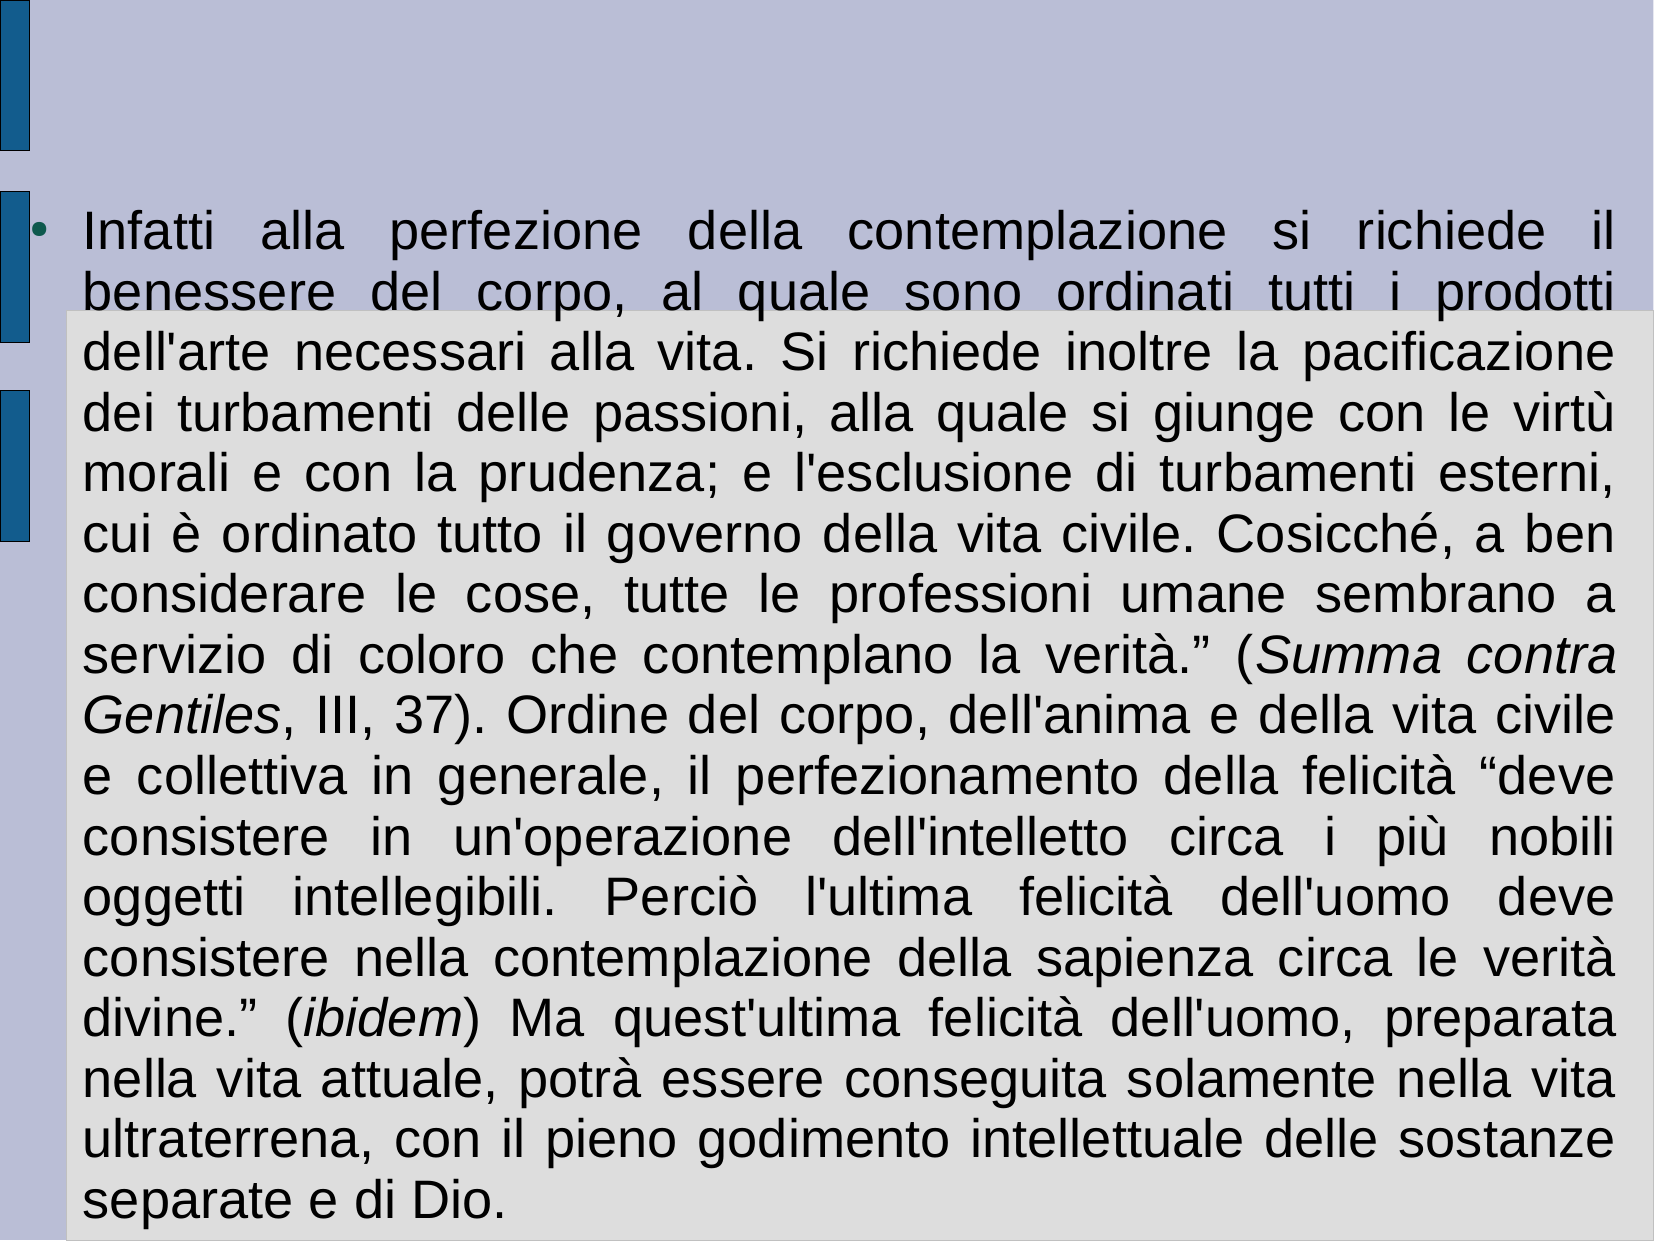

#
Infatti alla perfezione della contemplazione si richiede il benessere del corpo, al quale sono ordinati tutti i prodotti dell'arte necessari alla vita. Si richiede inoltre la pacificazione dei turbamenti delle passioni, alla quale si giunge con le virtù morali e con la prudenza; e l'esclusione di turbamenti esterni, cui è ordinato tutto il governo della vita civile. Cosicché, a ben considerare le cose, tutte le professioni umane sembrano a servizio di coloro che contemplano la verità.” (Summa contra Gentiles, III, 37). Ordine del corpo, dell'anima e della vita civile e collettiva in generale, il perfezionamento della felicità “deve consistere in un'operazione dell'intelletto circa i più nobili oggetti intellegibili. Perciò l'ultima felicità dell'uomo deve consistere nella contemplazione della sapienza circa le verità divine.” (ibidem) Ma quest'ultima felicità dell'uomo, preparata nella vita attuale, potrà essere conseguita solamente nella vita ultraterrena, con il pieno godimento intellettuale delle sostanze separate e di Dio.